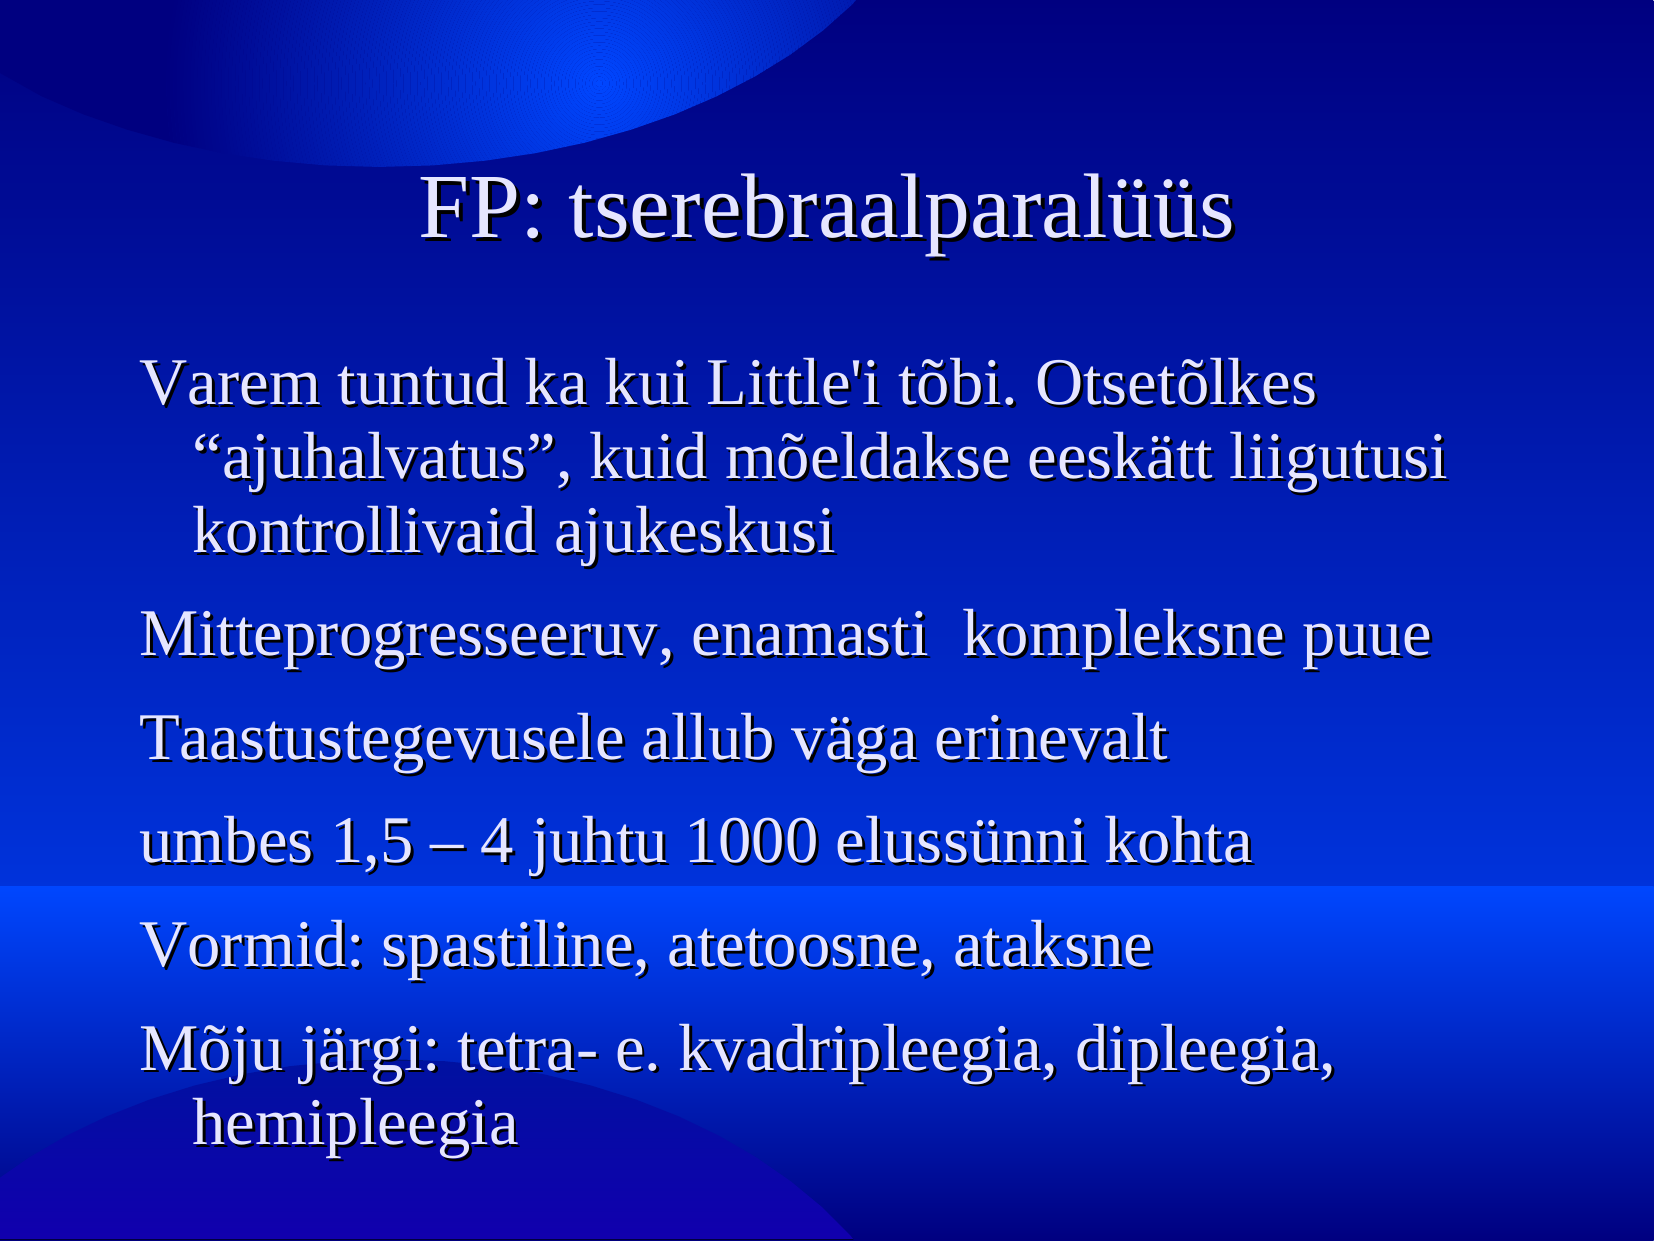

# FP: tserebraalparalüüs
Varem tuntud ka kui Little'i tõbi. Otsetõlkes “ajuhalvatus”, kuid mõeldakse eeskätt liigutusi kontrollivaid ajukeskusi
Mitteprogresseeruv, enamasti kompleksne puue
Taastustegevusele allub väga erinevalt
umbes 1,5 – 4 juhtu 1000 elussünni kohta
Vormid: spastiline, atetoosne, ataksne
Mõju järgi: tetra- e. kvadripleegia, dipleegia, hemipleegia